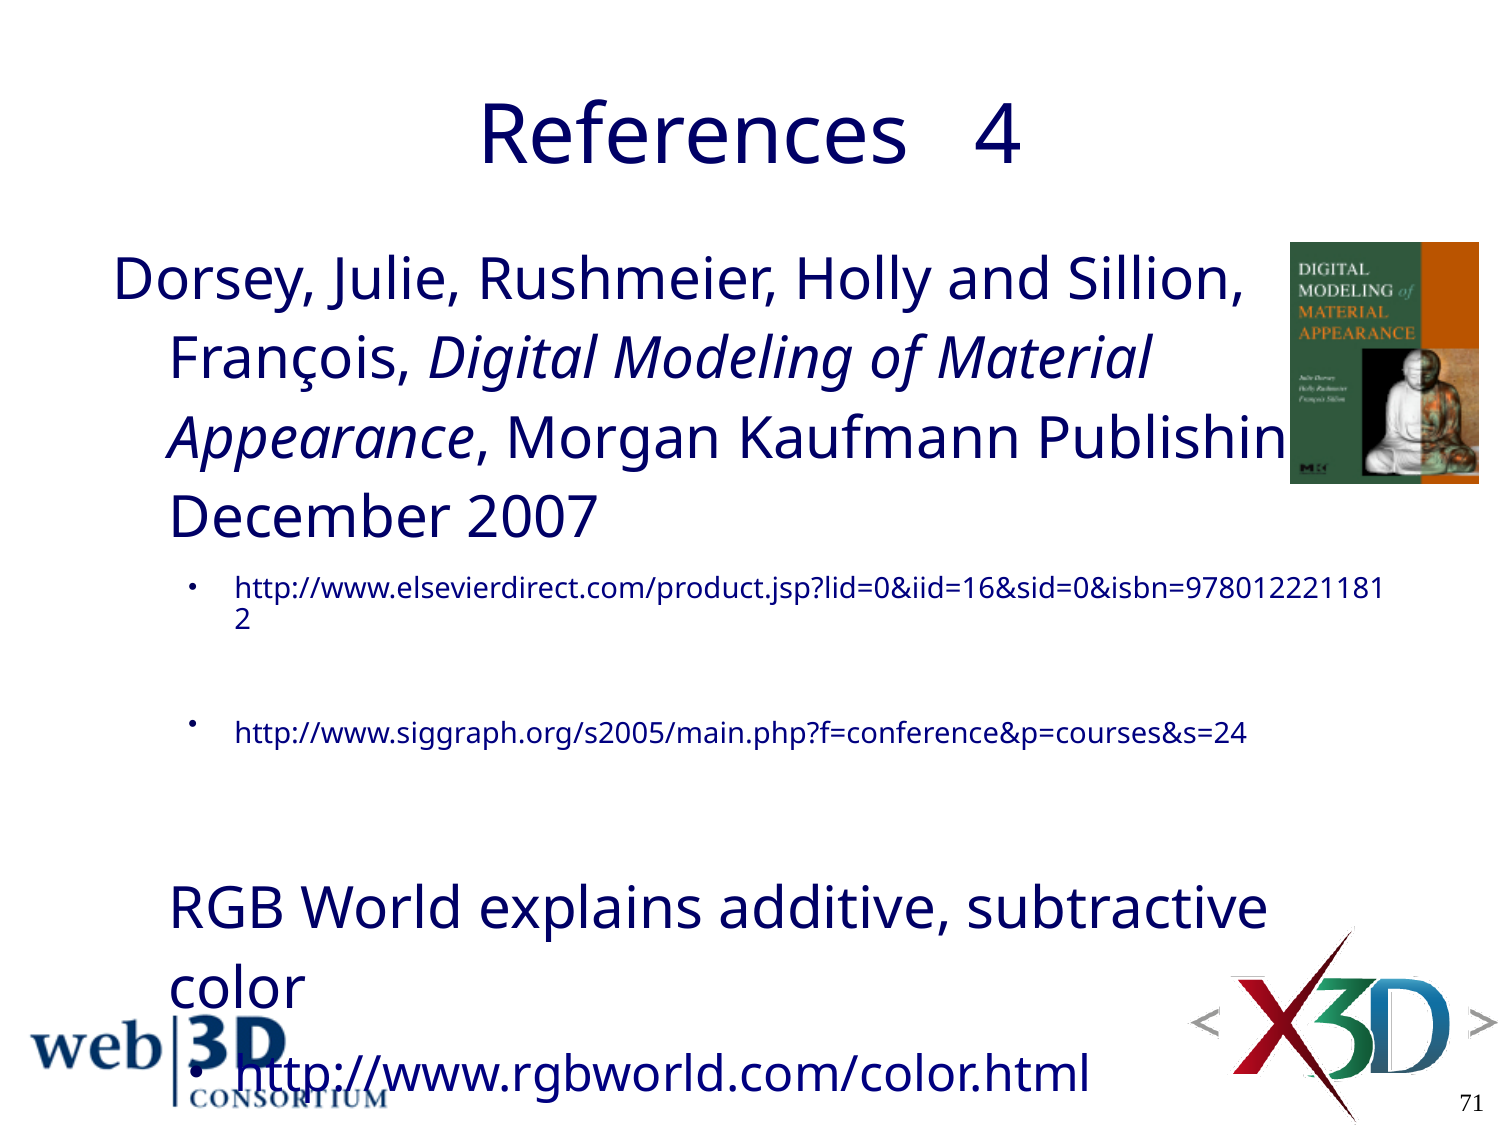

# References 4
Dorsey, Julie, Rushmeier, Holly and Sillion, François, Digital Modeling of Material Appearance, Morgan Kaufmann Publishing, December 2007
http://www.elsevierdirect.com/product.jsp?lid=0&iid=16&sid=0&isbn=9780122211812
http://www.siggraph.org/s2005/main.php?f=conference&p=courses&s=24
RGB World explains additive, subtractive color
http://www.rgbworld.com/color.html